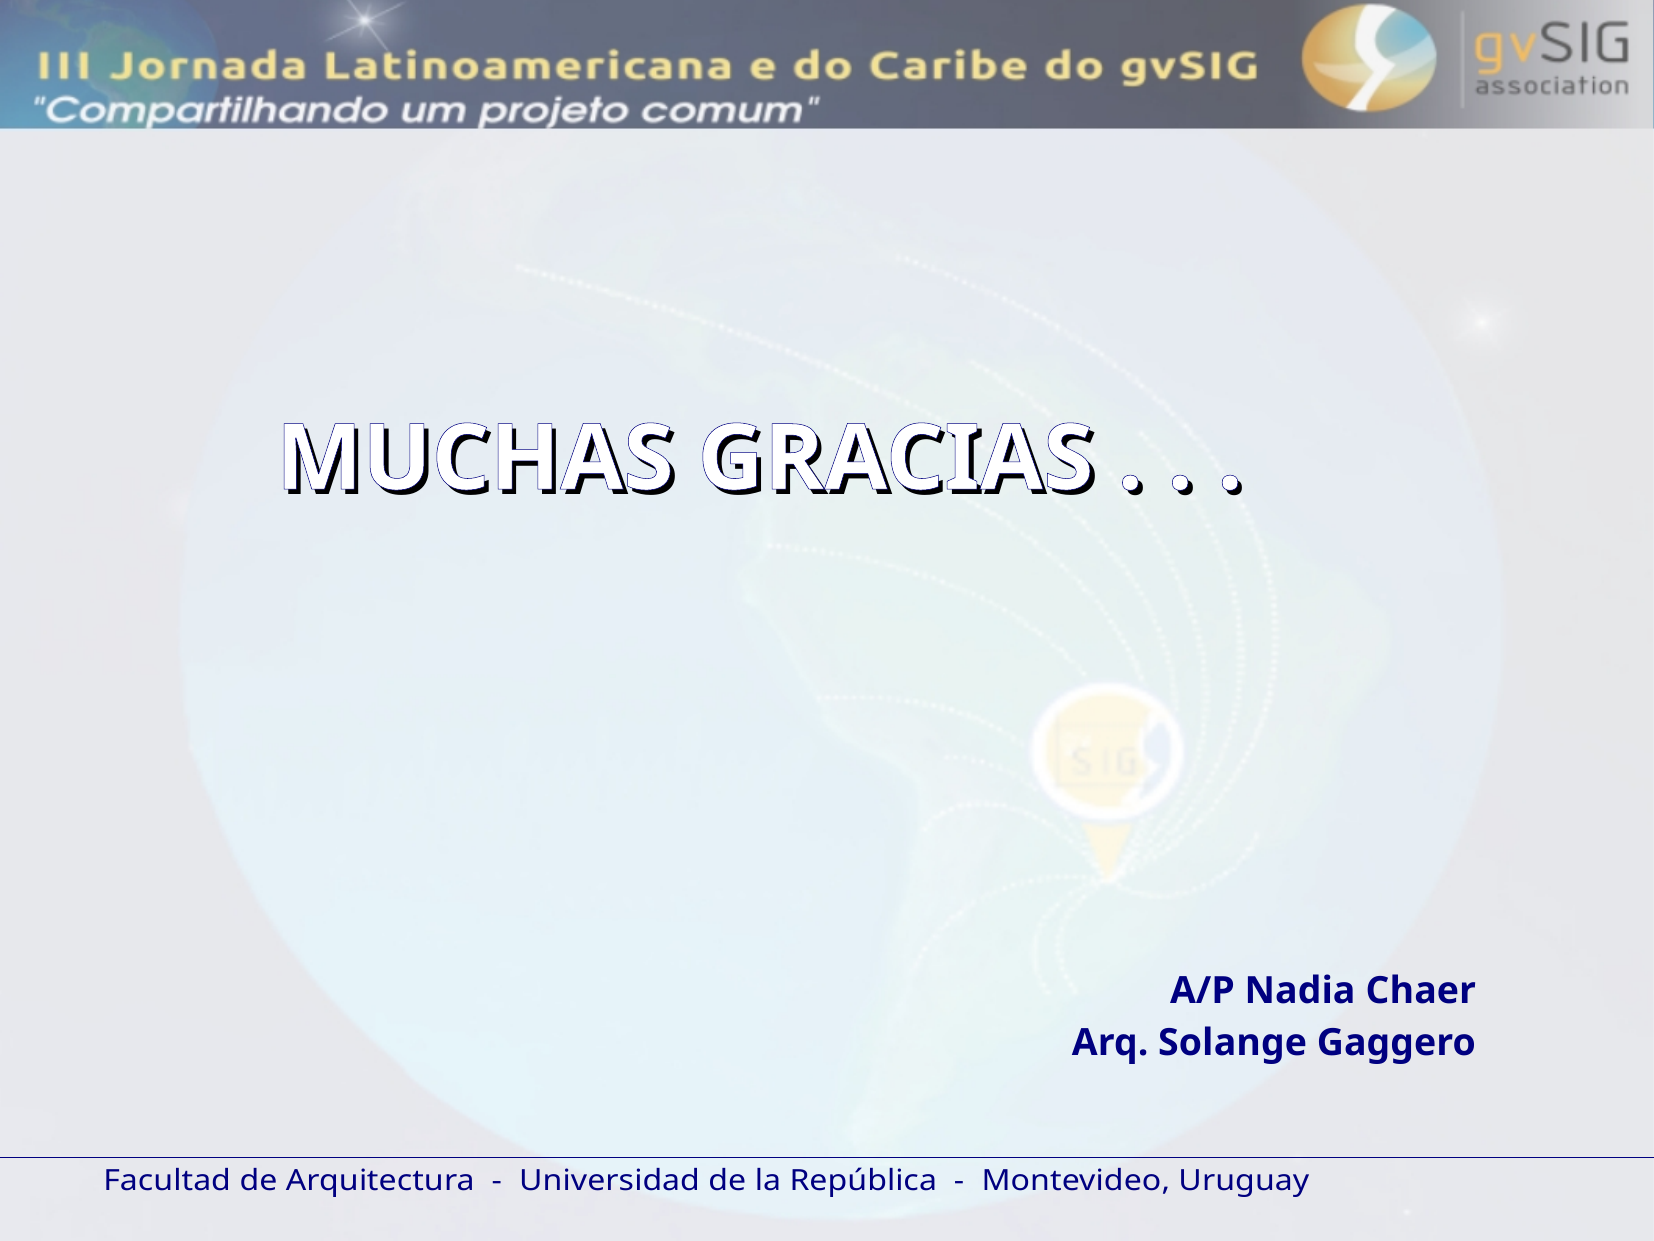

MUCHAS GRACIAS . . .
A/P Nadia Chaer
Arq. Solange Gaggero
Facultad de Arquitectura - Universidad de la República - Montevideo, Uruguay